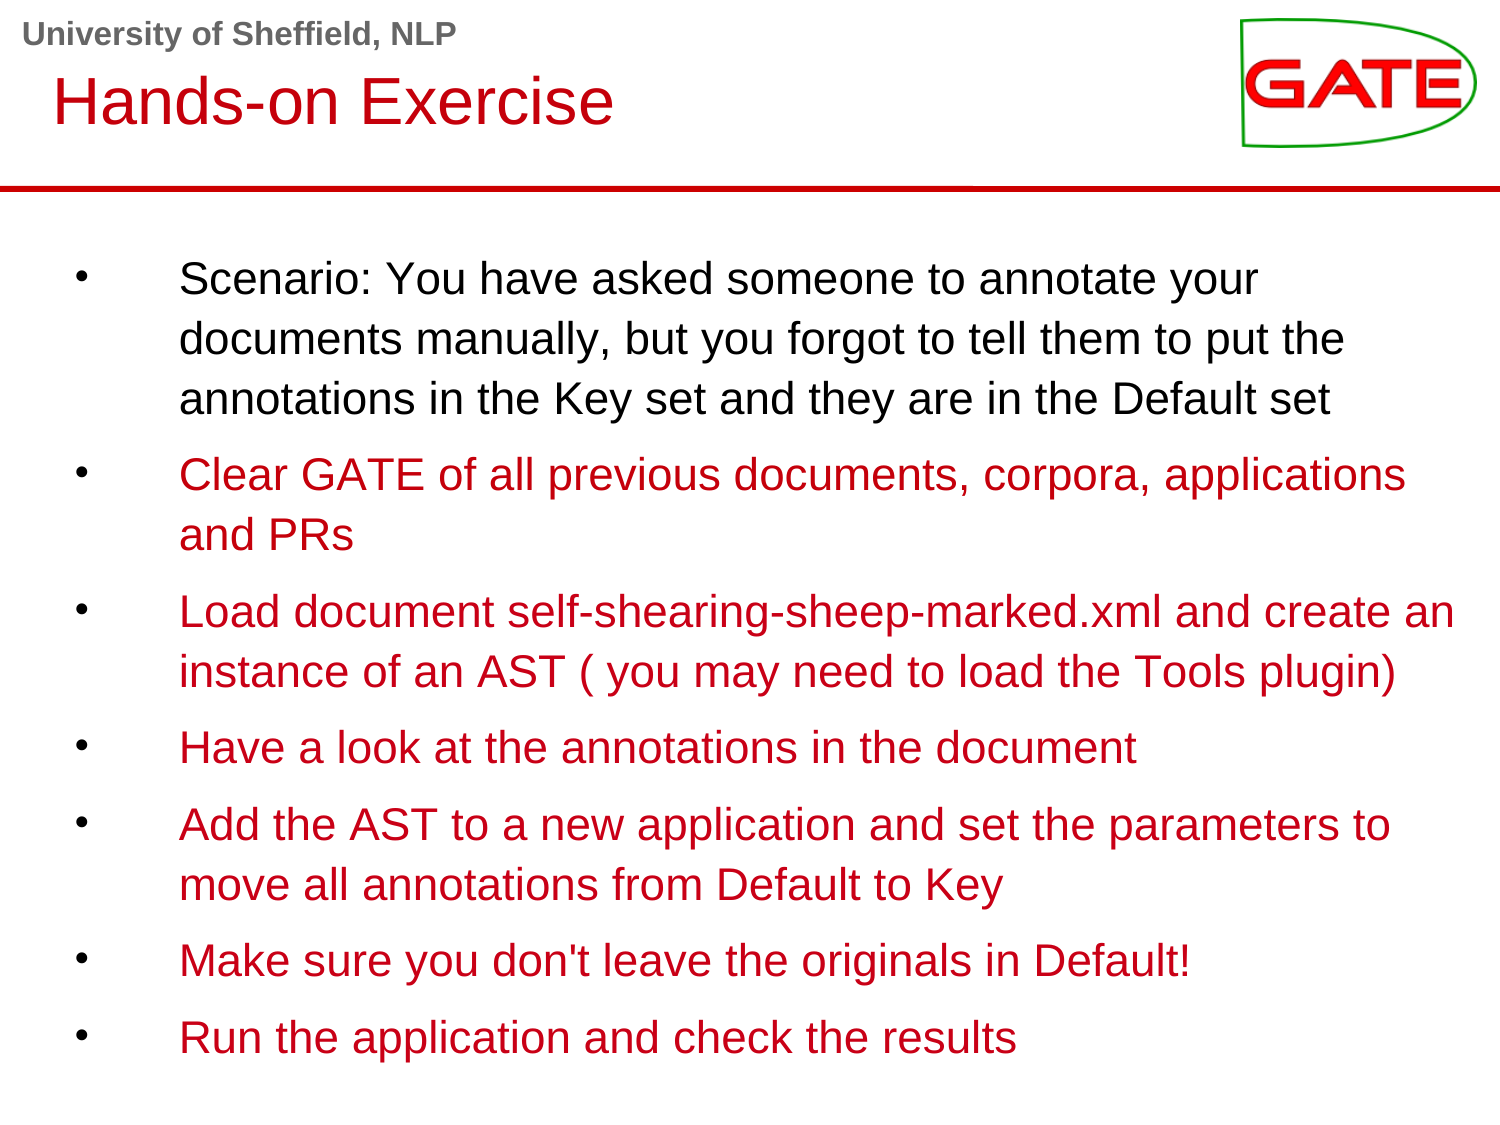

# Hands-on Exercise
Scenario: You have asked someone to annotate your documents manually, but you forgot to tell them to put the annotations in the Key set and they are in the Default set
Clear GATE of all previous documents, corpora, applications and PRs
Load document self-shearing-sheep-marked.xml and create an instance of an AST ( you may need to load the Tools plugin)
Have a look at the annotations in the document
Add the AST to a new application and set the parameters to move all annotations from Default to Key
Make sure you don't leave the originals in Default!
Run the application and check the results